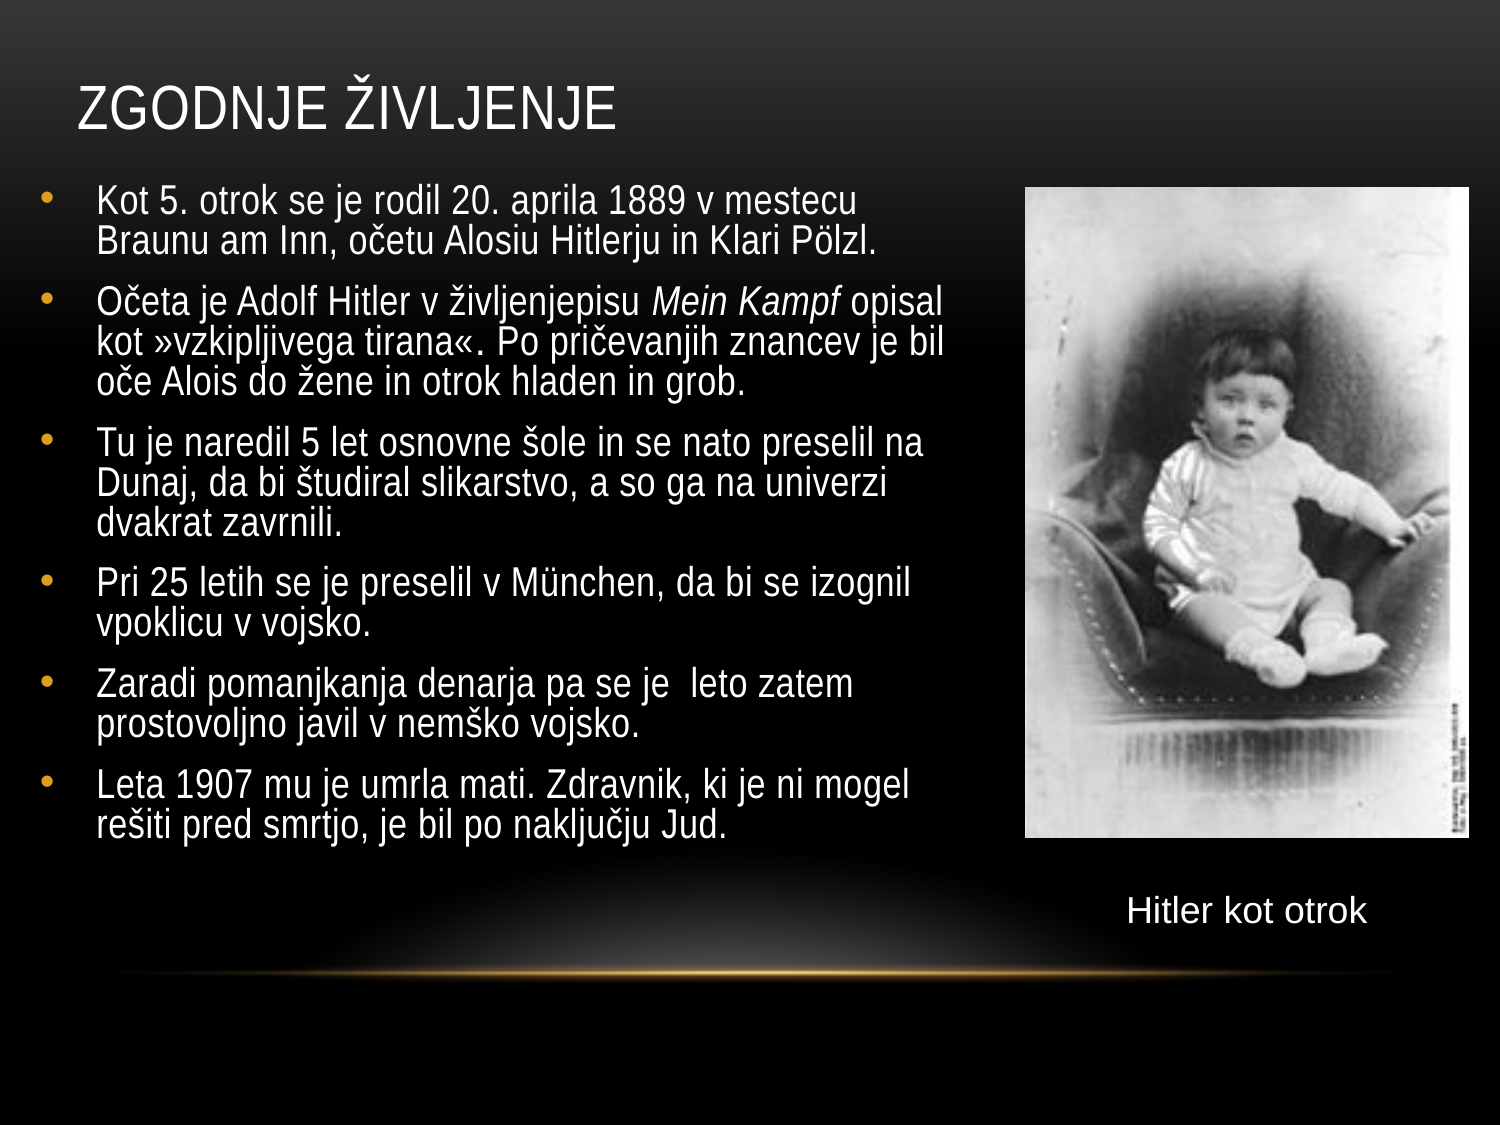

# Zgodnje življenje
Kot 5. otrok se je rodil 20. aprila 1889 v mestecu Braunu am Inn, očetu Alosiu Hitlerju in Klari Pölzl.
Očeta je Adolf Hitler v življenjepisu Mein Kampf opisal kot »vzkipljivega tirana«. Po pričevanjih znancev je bil oče Alois do žene in otrok hladen in grob.
Tu je naredil 5 let osnovne šole in se nato preselil na Dunaj, da bi študiral slikarstvo, a so ga na univerzi dvakrat zavrnili.
Pri 25 letih se je preselil v München, da bi se izognil vpoklicu v vojsko.
Zaradi pomanjkanja denarja pa se je leto zatem prostovoljno javil v nemško vojsko.
Leta 1907 mu je umrla mati. Zdravnik, ki je ni mogel rešiti pred smrtjo, je bil po naključju Jud.
Hitler kot otrok